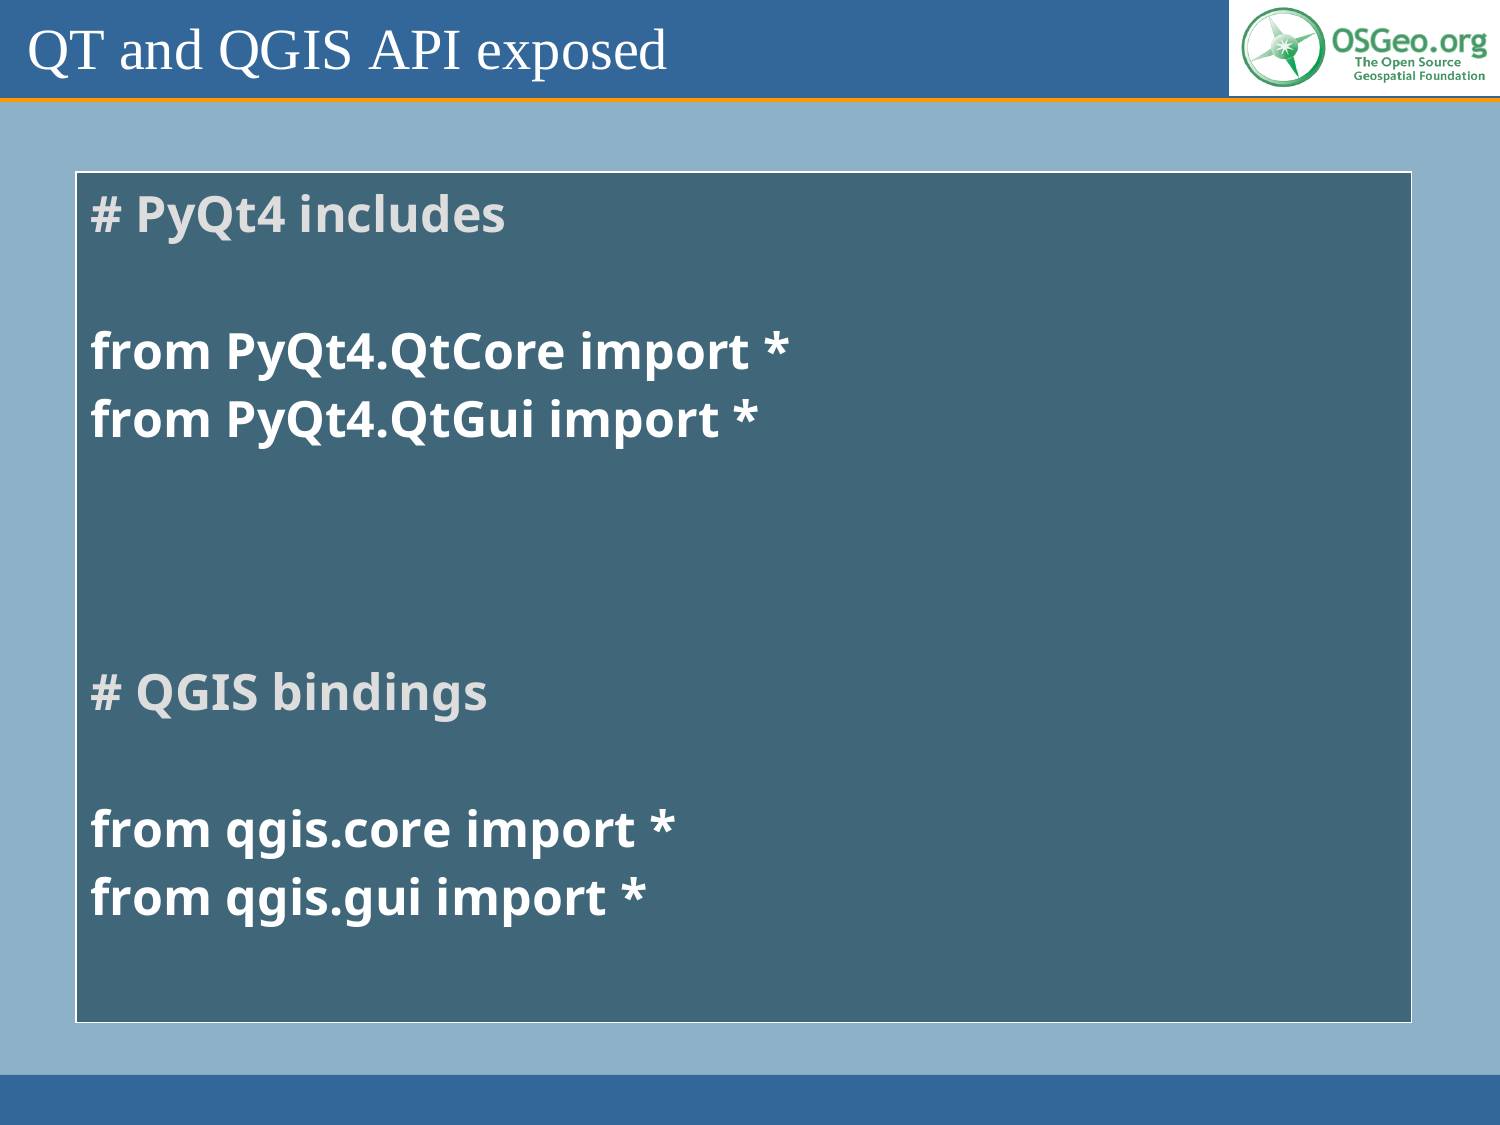

# QT and QGIS API exposed
# PyQt4 includes
from PyQt4.QtCore import *
from PyQt4.QtGui import *
# QGIS bindings
from qgis.core import *
from qgis.gui import *